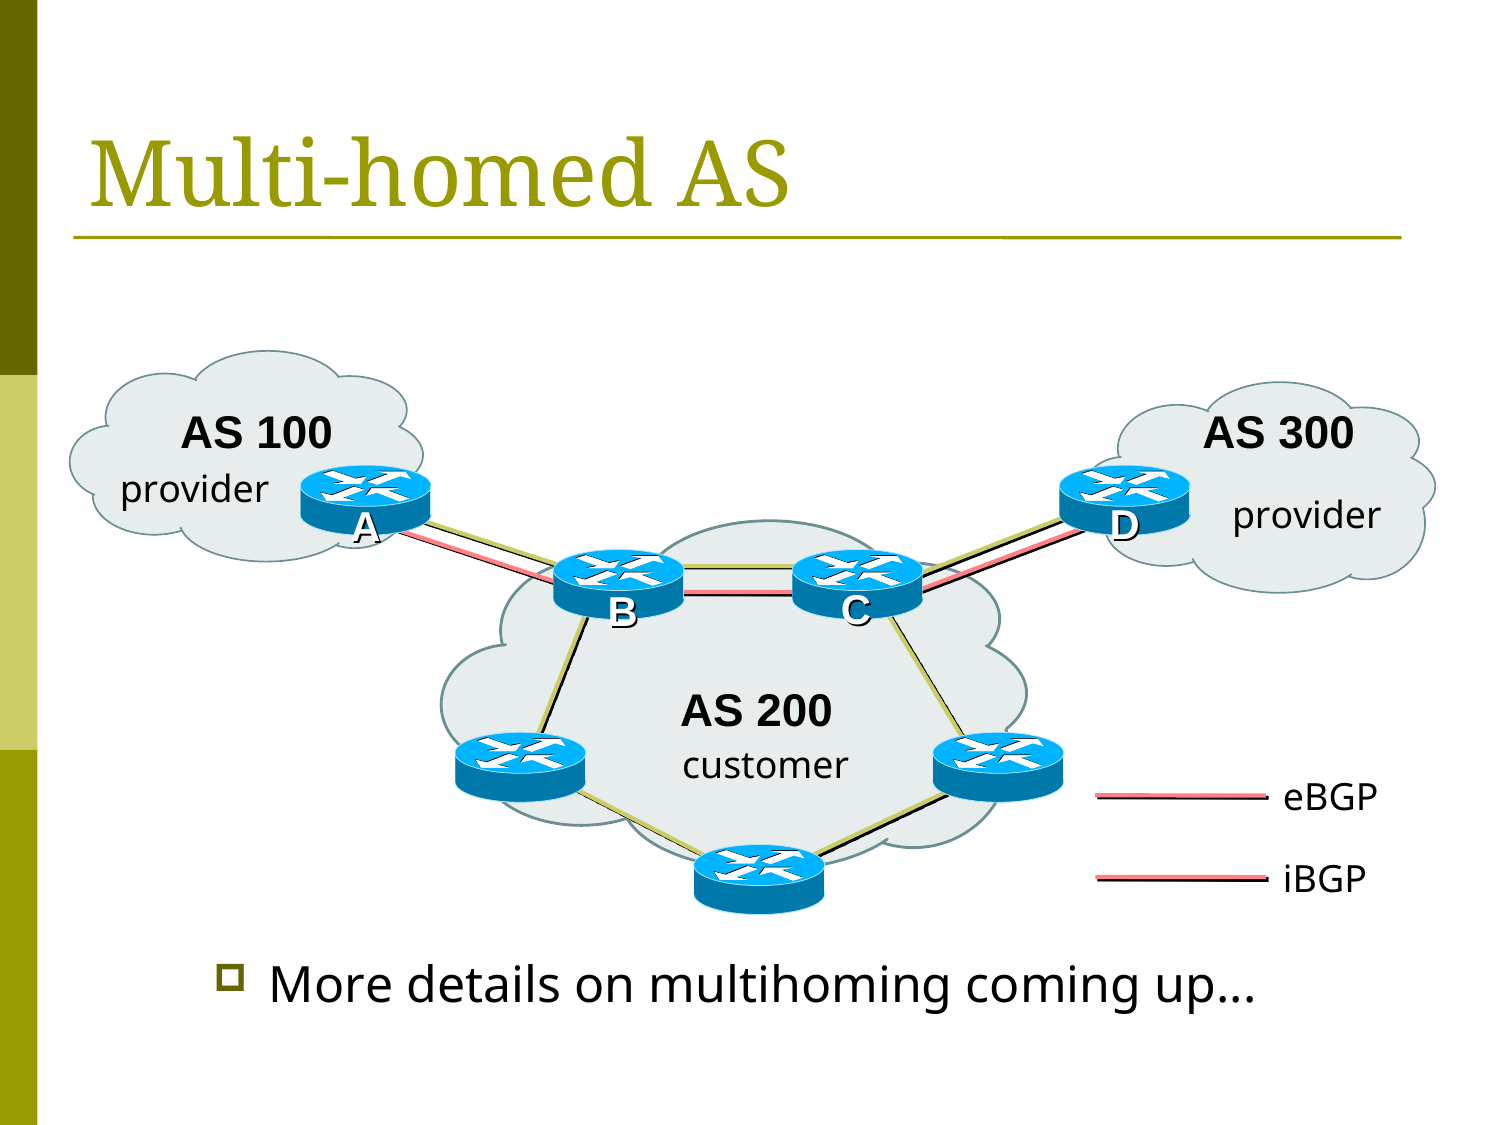

# Multi-homed AS
AS 100
AS 300
A
D
C
B
AS 200
provider
provider
customer
eBGP
iBGP
More details on multihoming coming up...